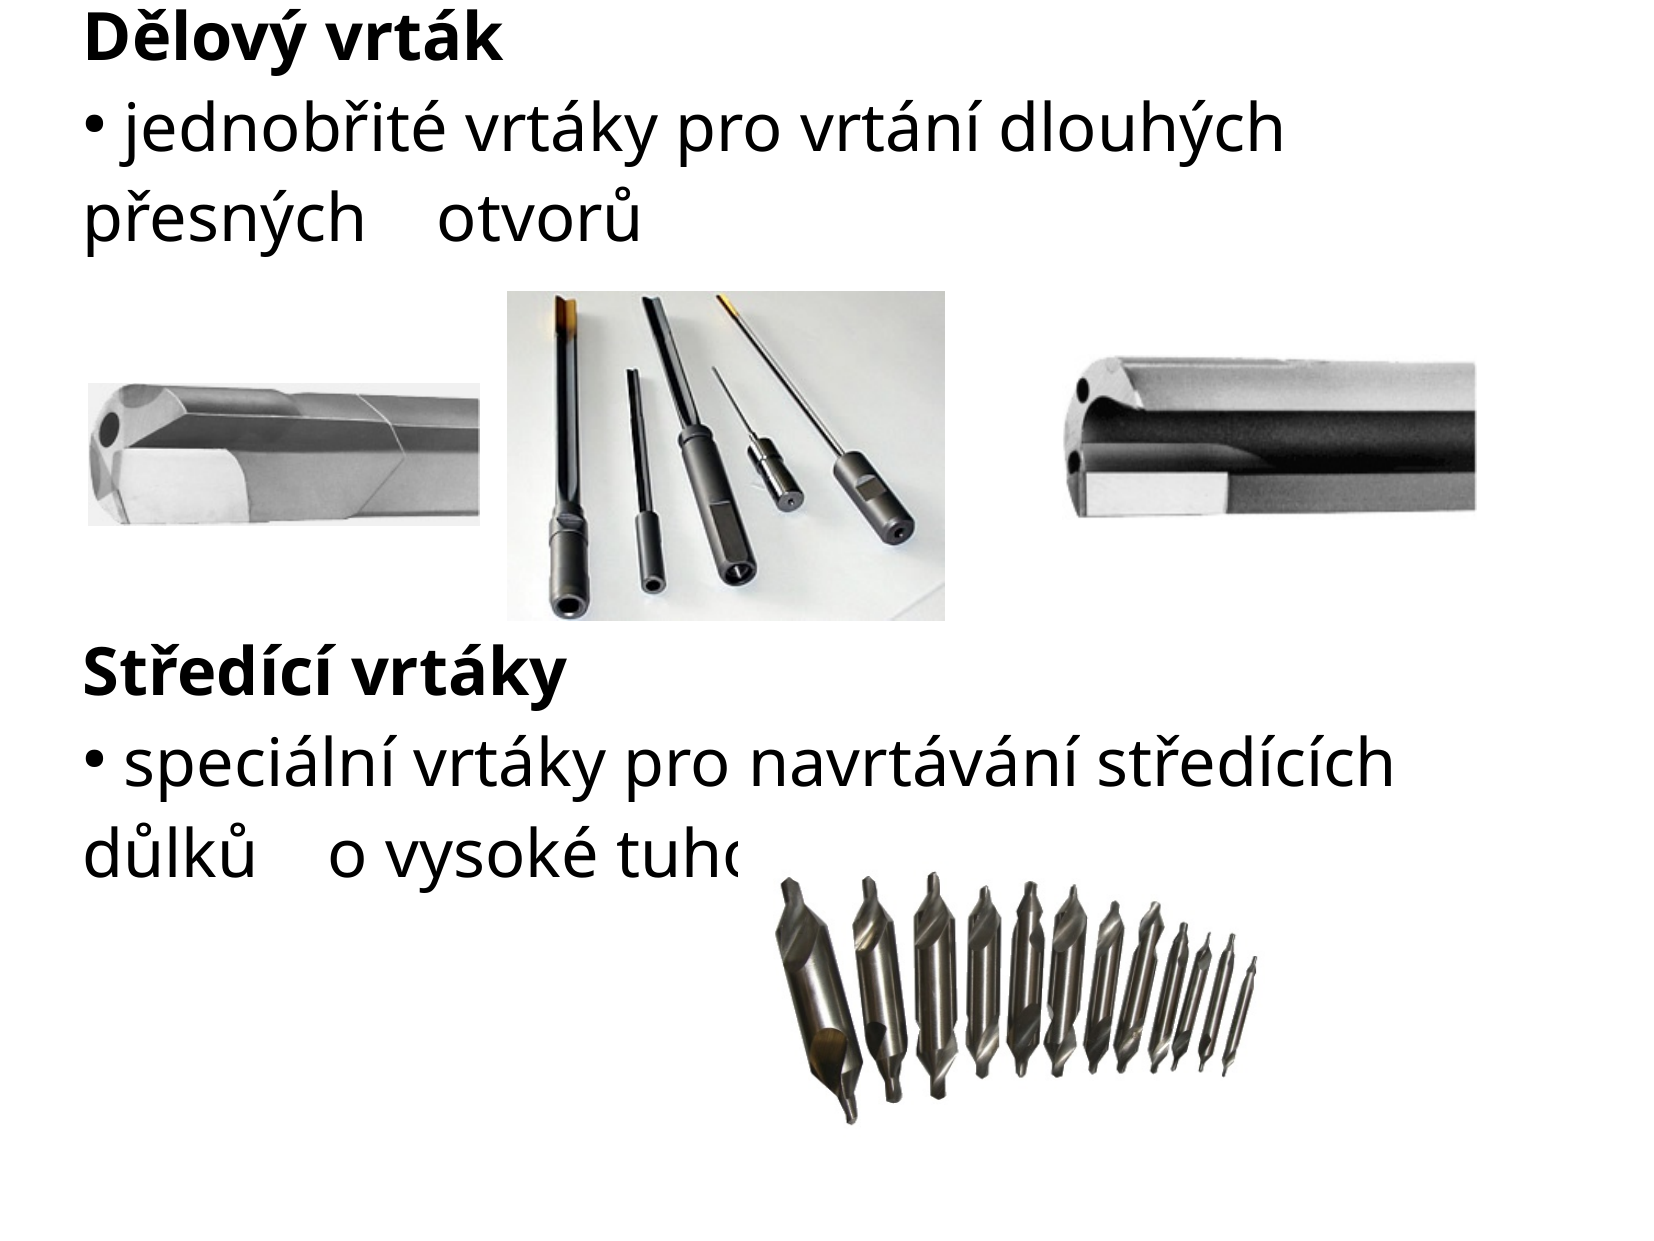

# Dělový vrták
 jednobřité vrtáky pro vrtání dlouhých přesných otvorů
Středící vrtáky
 speciální vrtáky pro navrtávání středících důlků o vysoké tuhosti